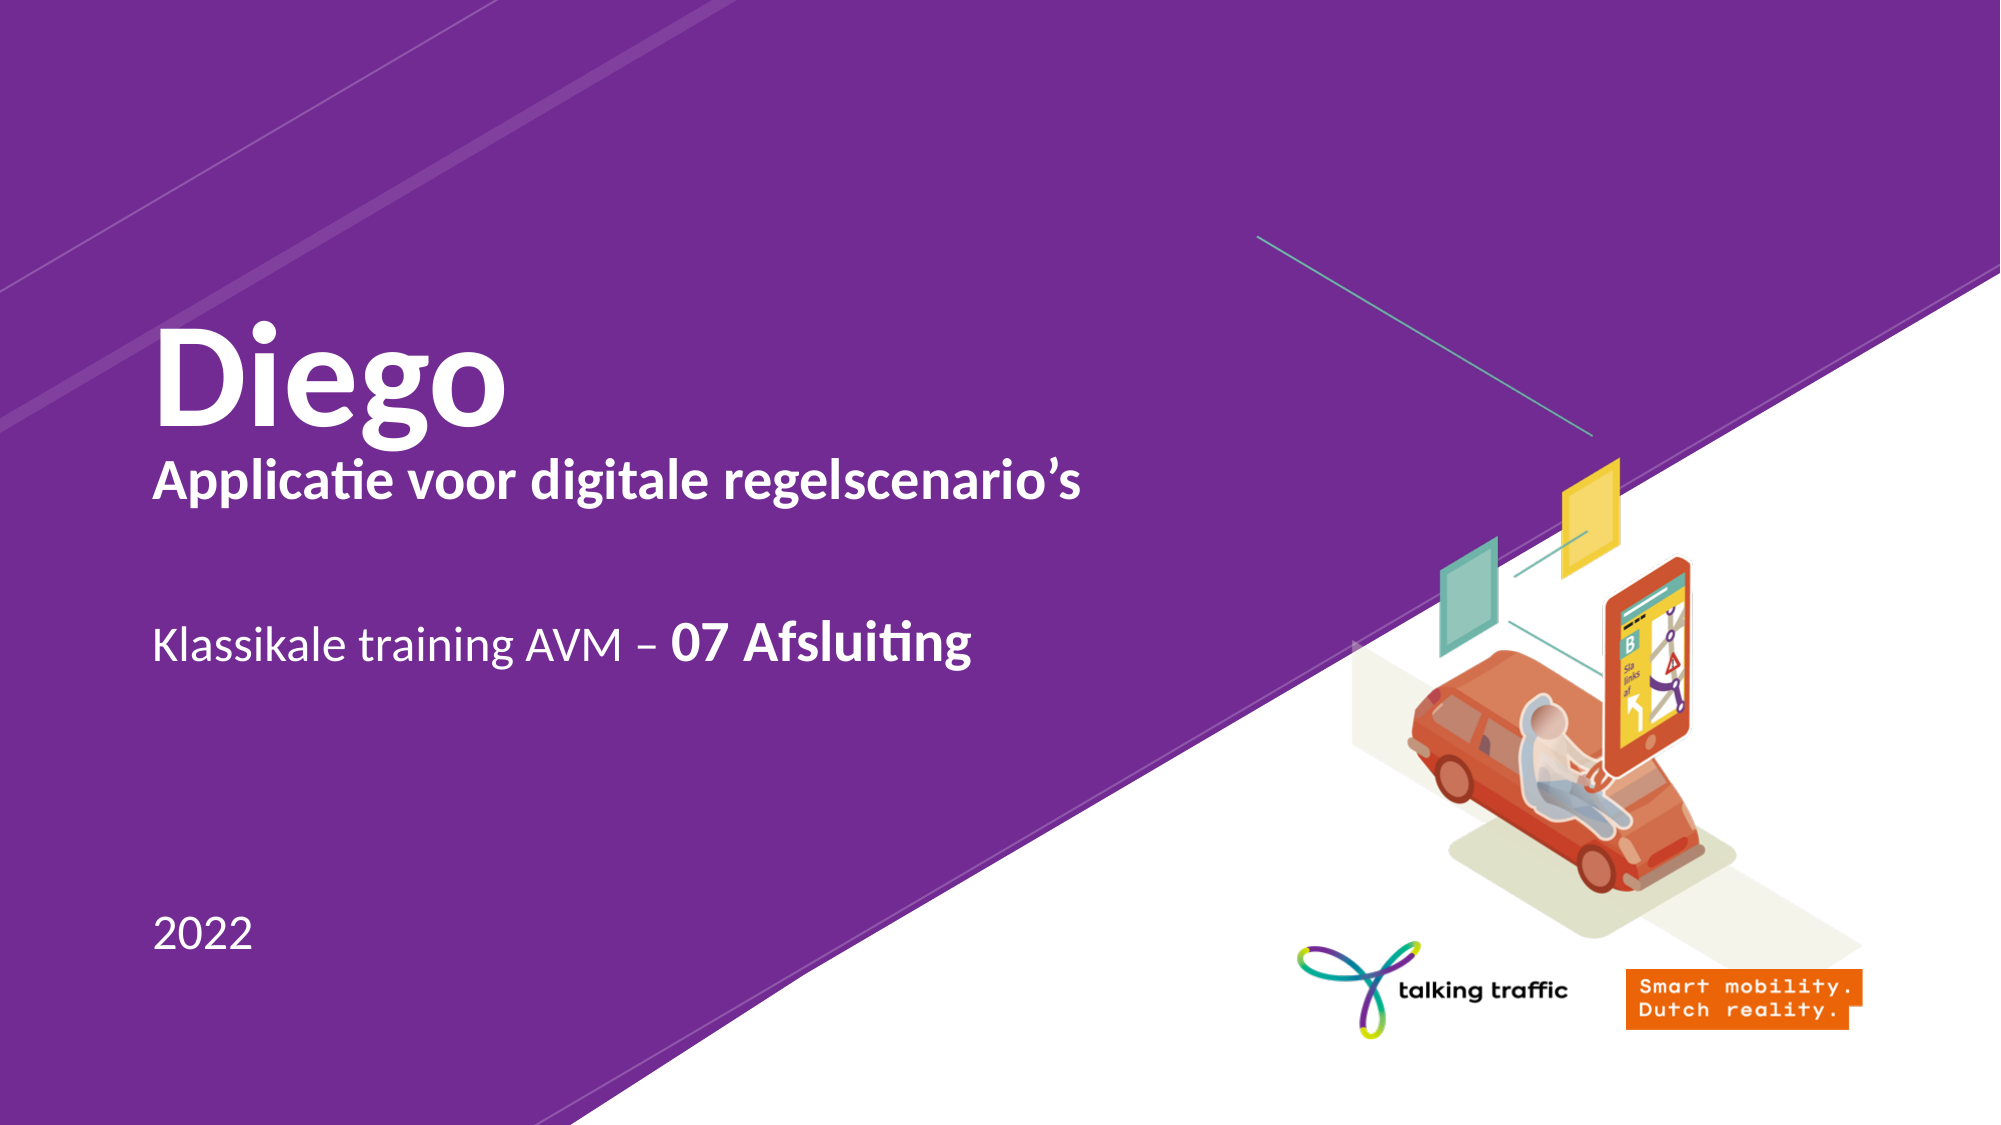

# Diego Applicatie voor digitale regelscenario’s
Klassikale training AVM – 07 Afsluiting
2022